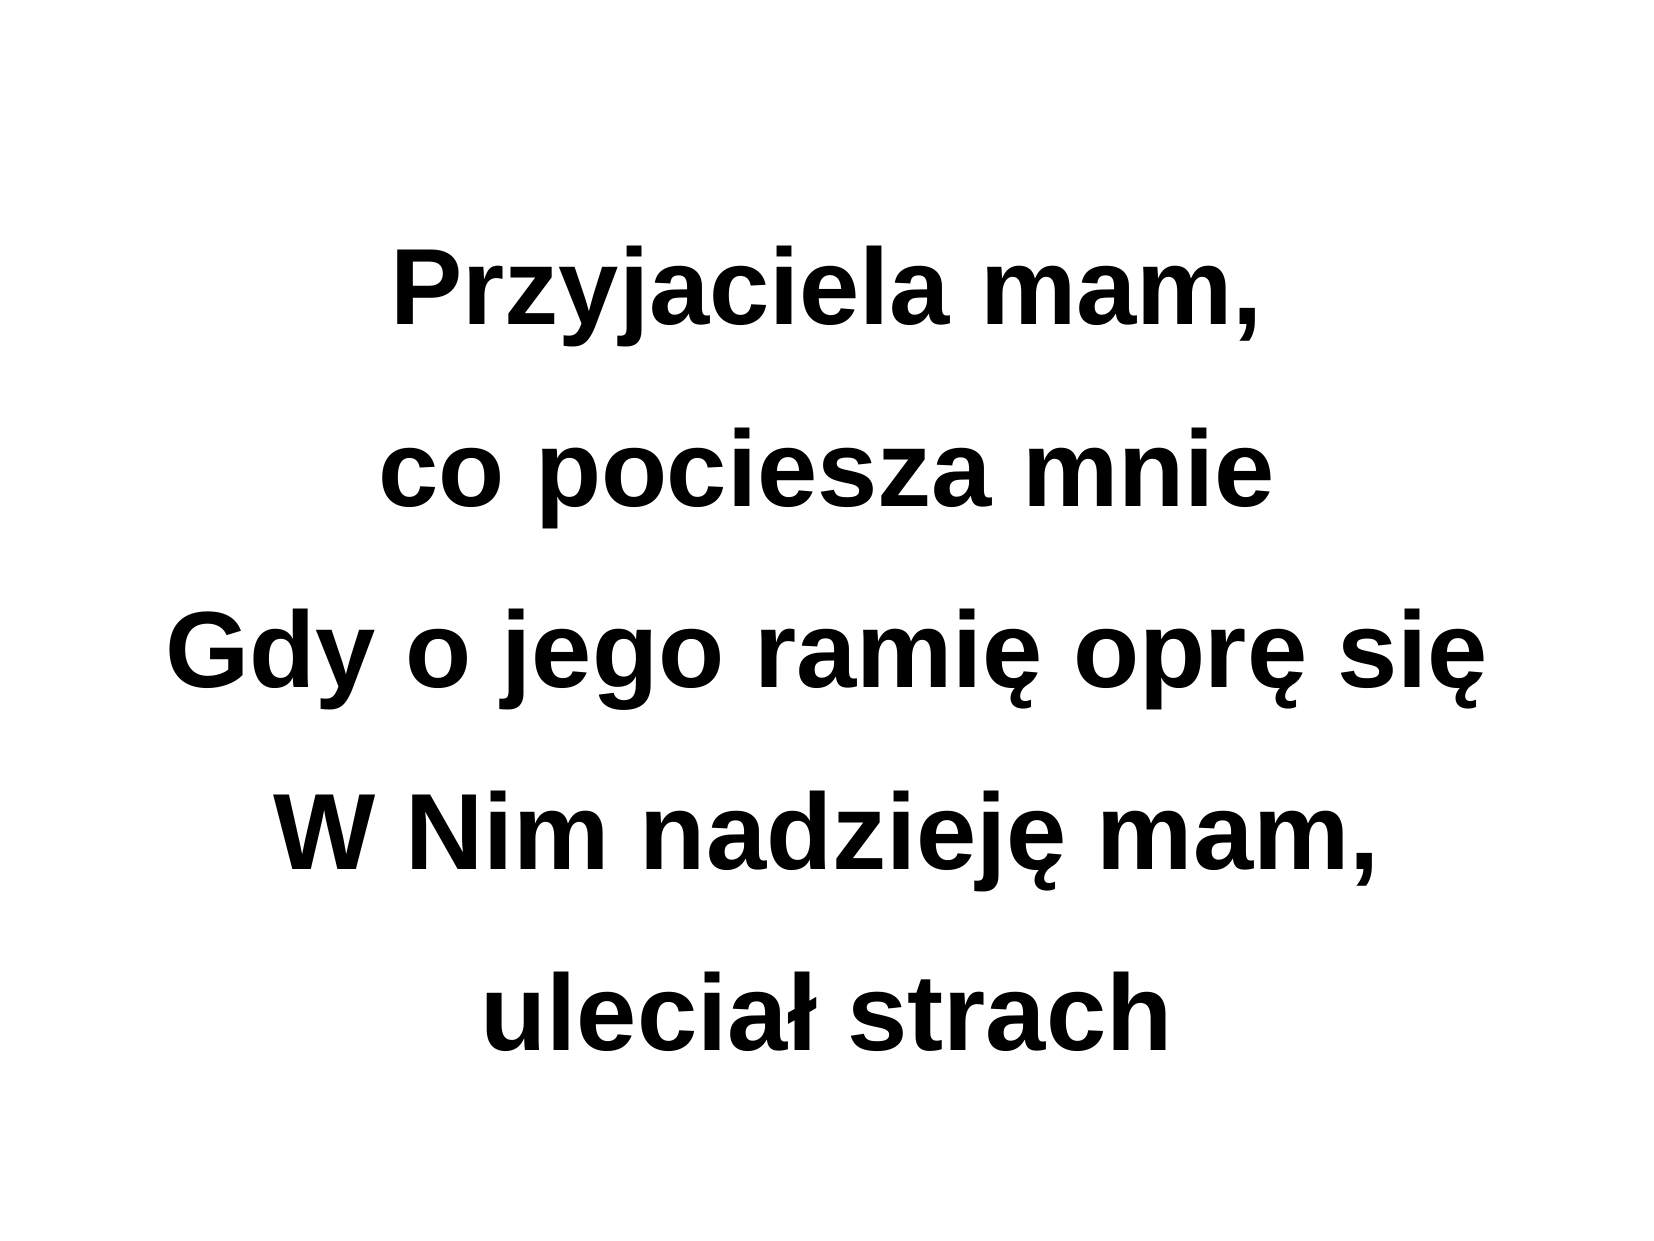

# Przyjaciela mam,
co pociesza mnie
Gdy o jego ramię oprę się
W Nim nadzieję mam,
uleciał strach